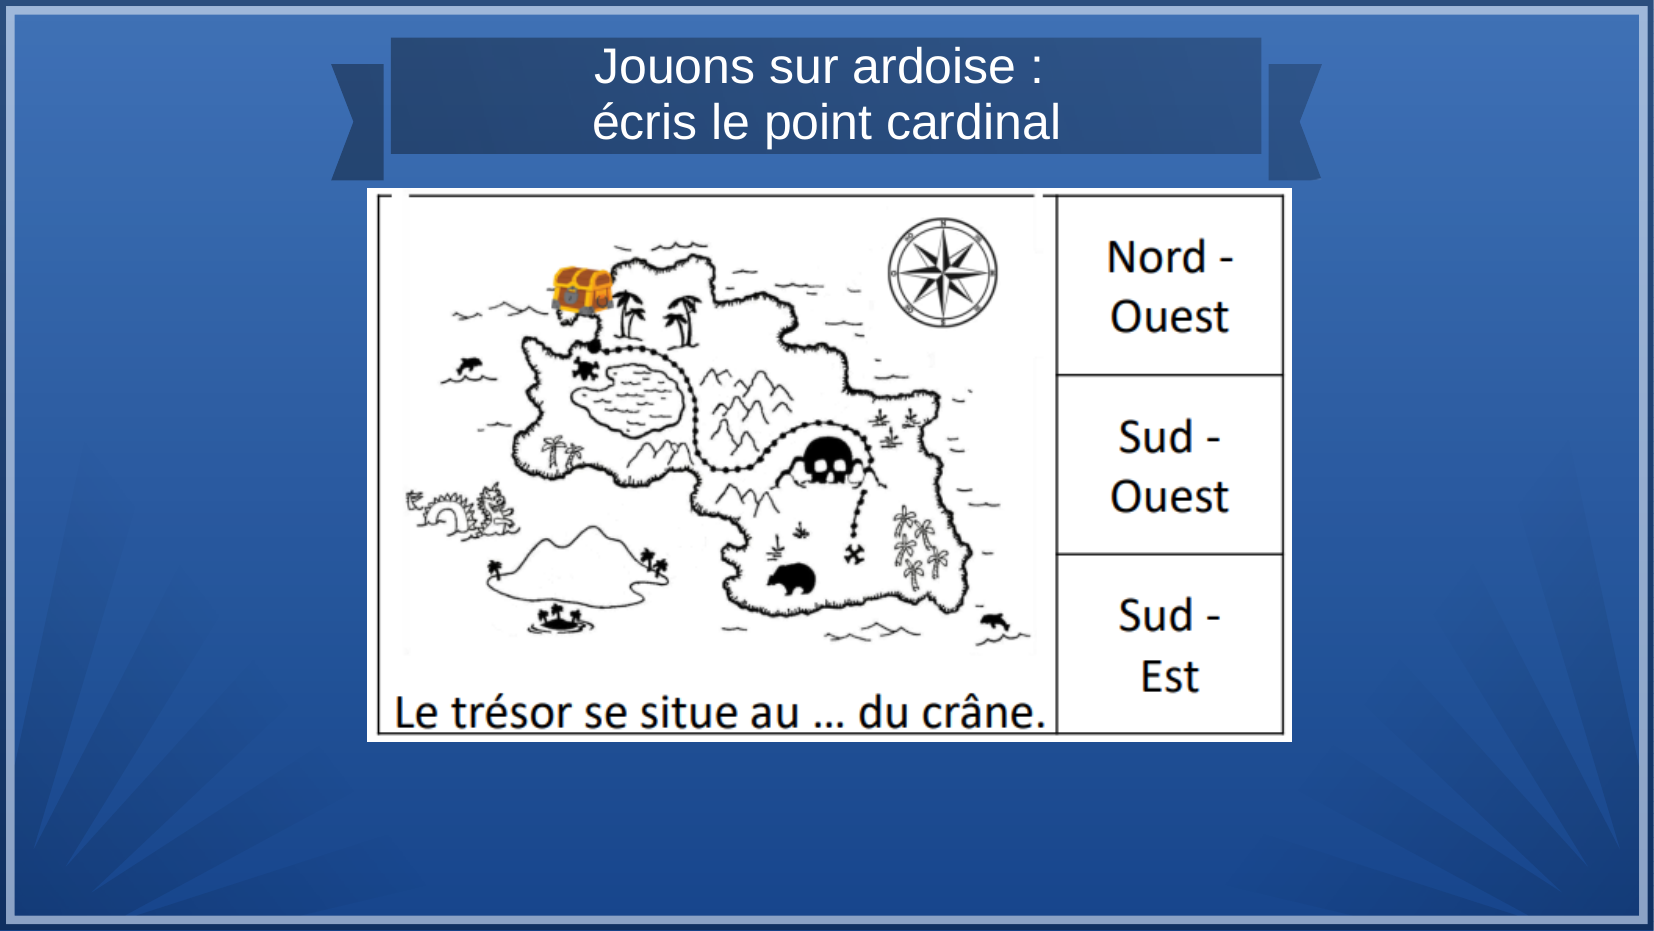

# Jouons sur ardoise : écris le point cardinal